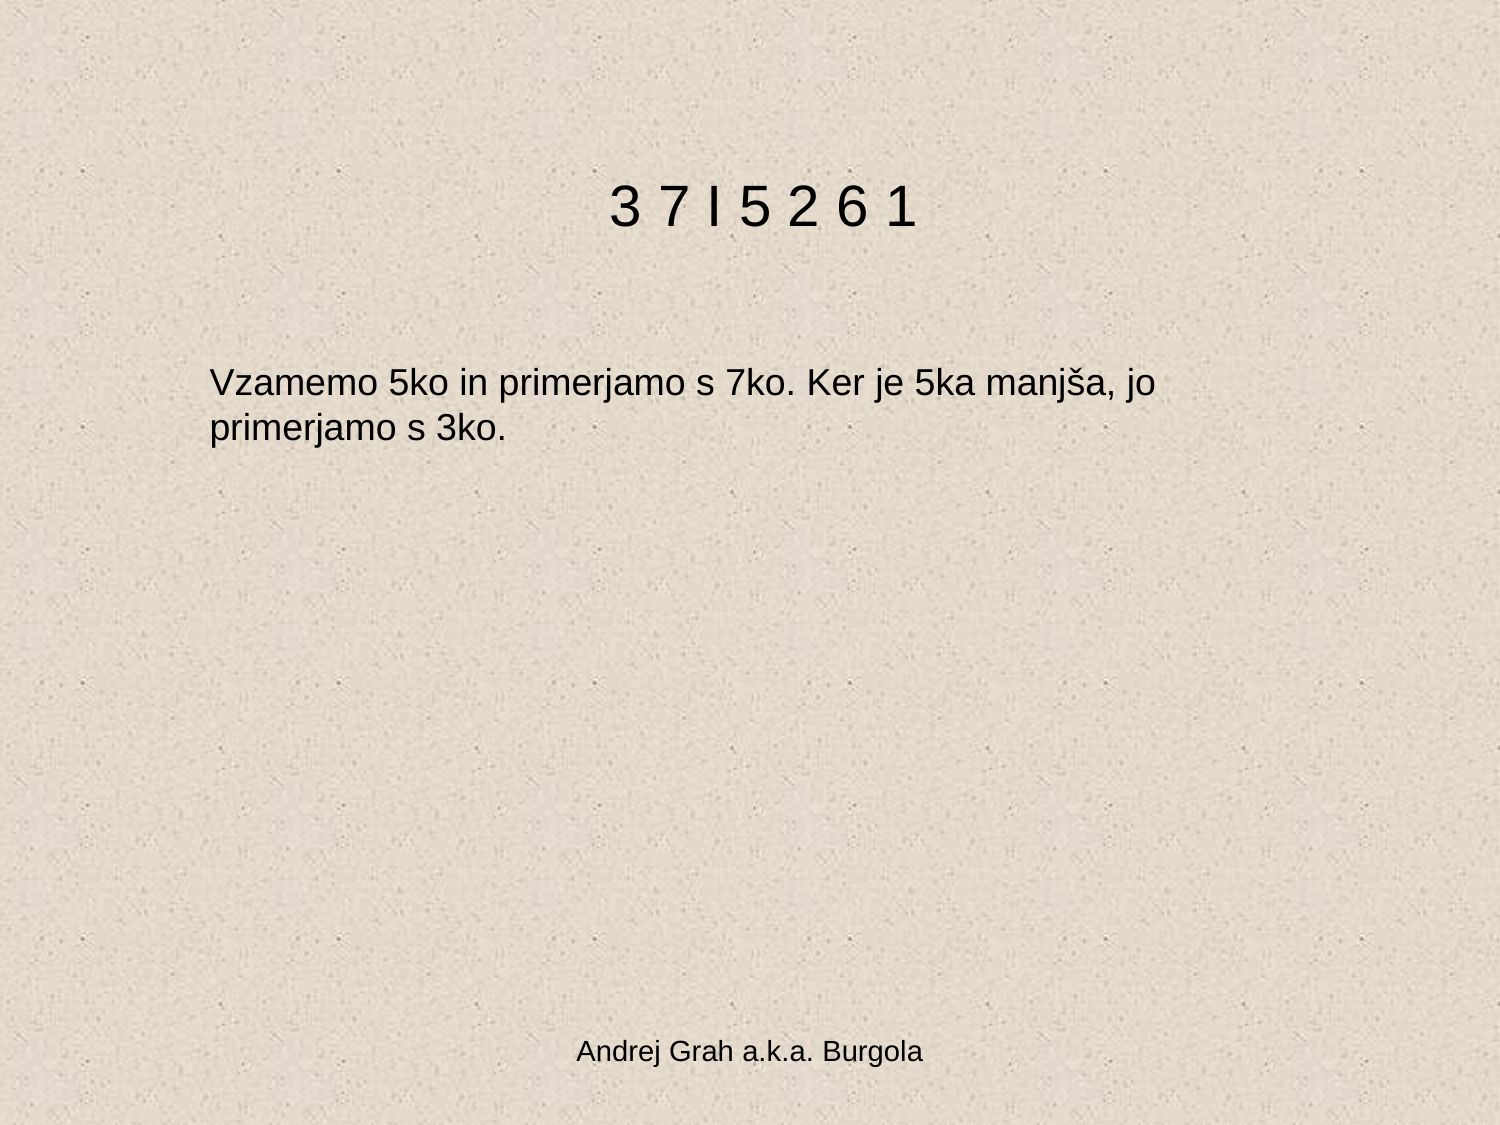

3 7 I 5 2 6 1
Vzamemo 5ko in primerjamo s 7ko. Ker je 5ka manjša, jo primerjamo s 3ko.
Andrej Grah a.k.a. Burgola